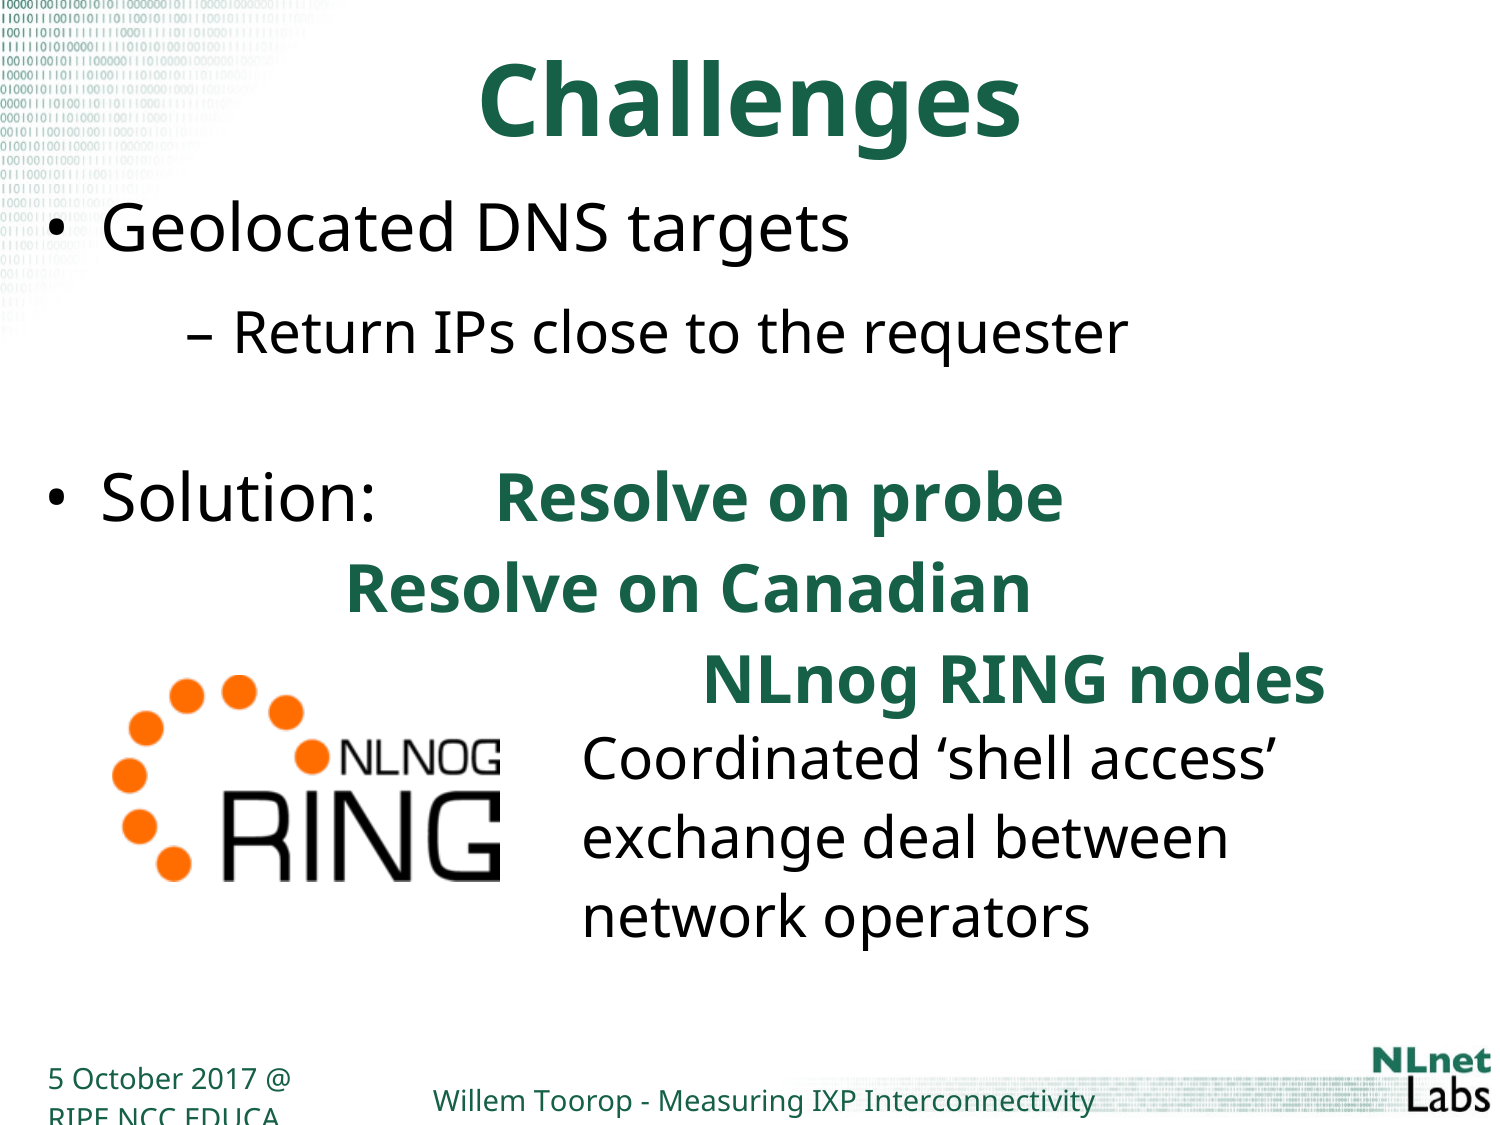

# Challenges
Geolocated DNS targets
Return IPs close to the requester
Solution:	Resolve on probe
		Resolve on Canadian
			 NLnog RING nodes
Coordinated ‘shell access’ exchange deal between network operators